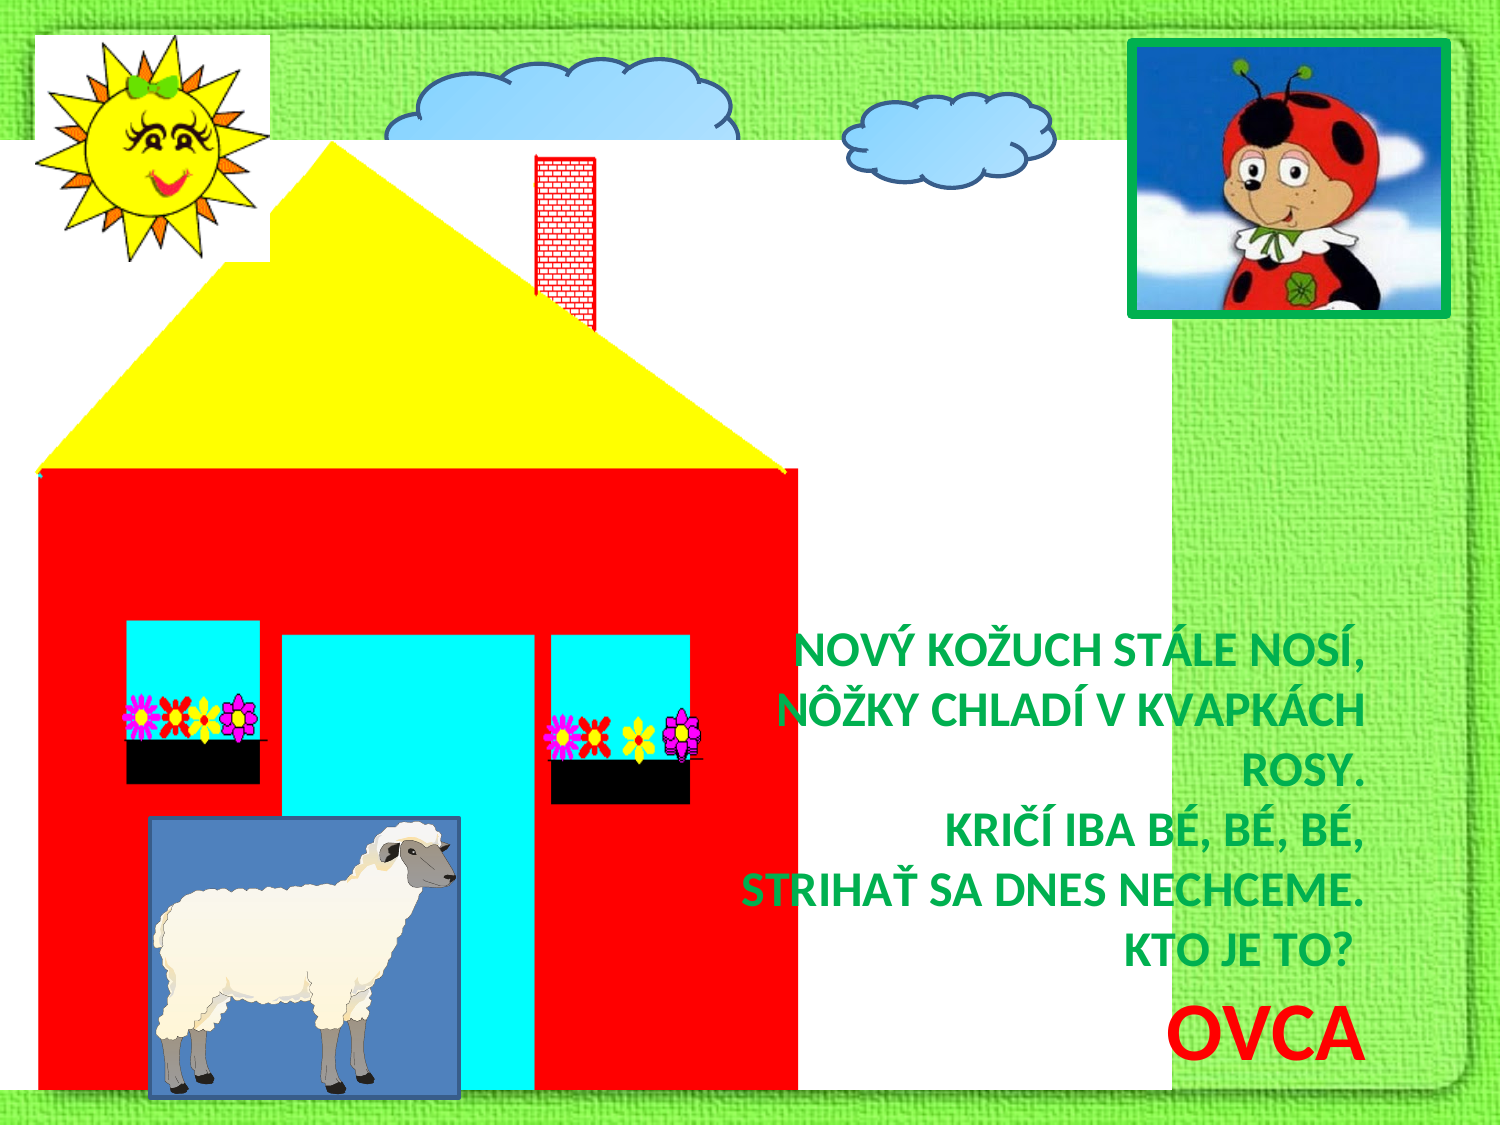

NOVÝ KOŽUCH STÁLE NOSÍ,
NÔŽKY CHLADÍ V KVAPKÁCH ROSY.
KRIČÍ IBA BÉ, BÉ, BÉ,
STRIHAŤ SA DNES NECHCEME.
KTO JE TO?
OVCA